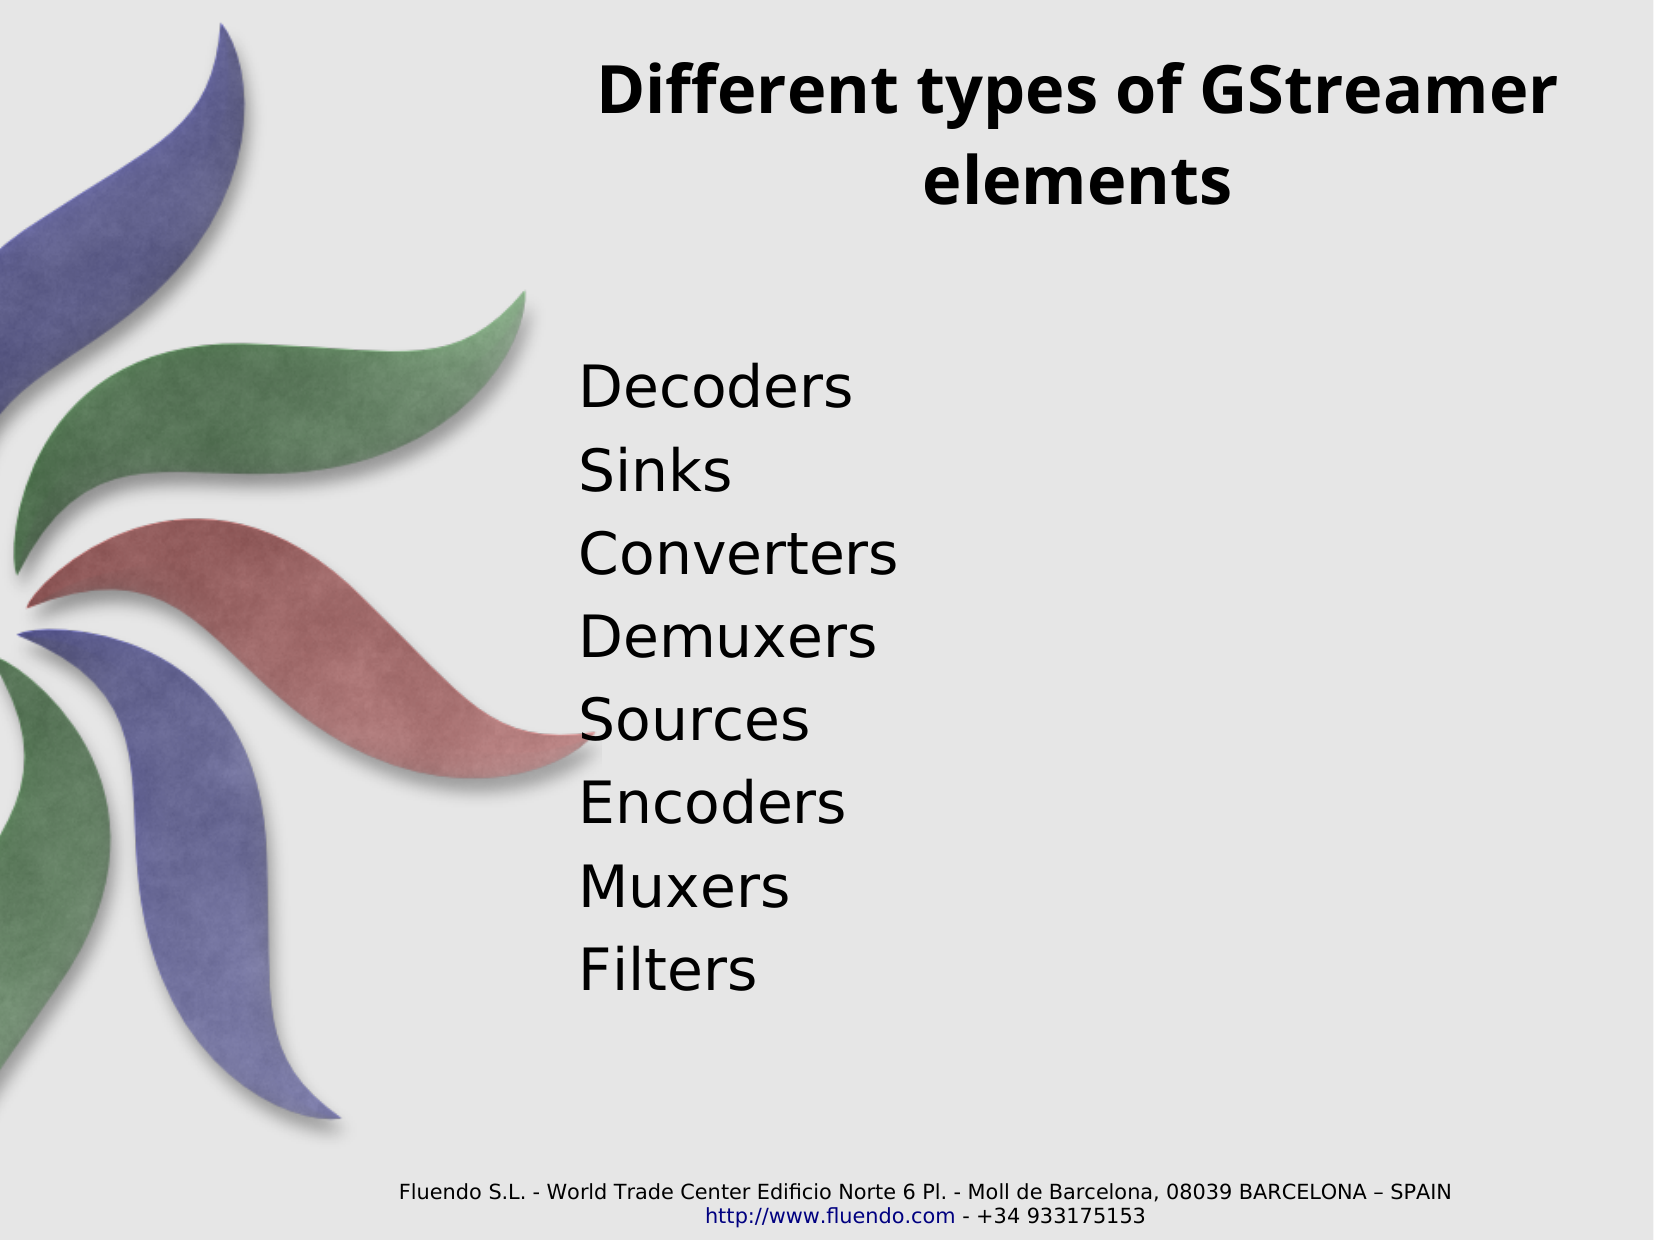

# Different types of GStreamer elements
Decoders
Sinks
Converters
Demuxers
Sources
Encoders
Muxers
Filters